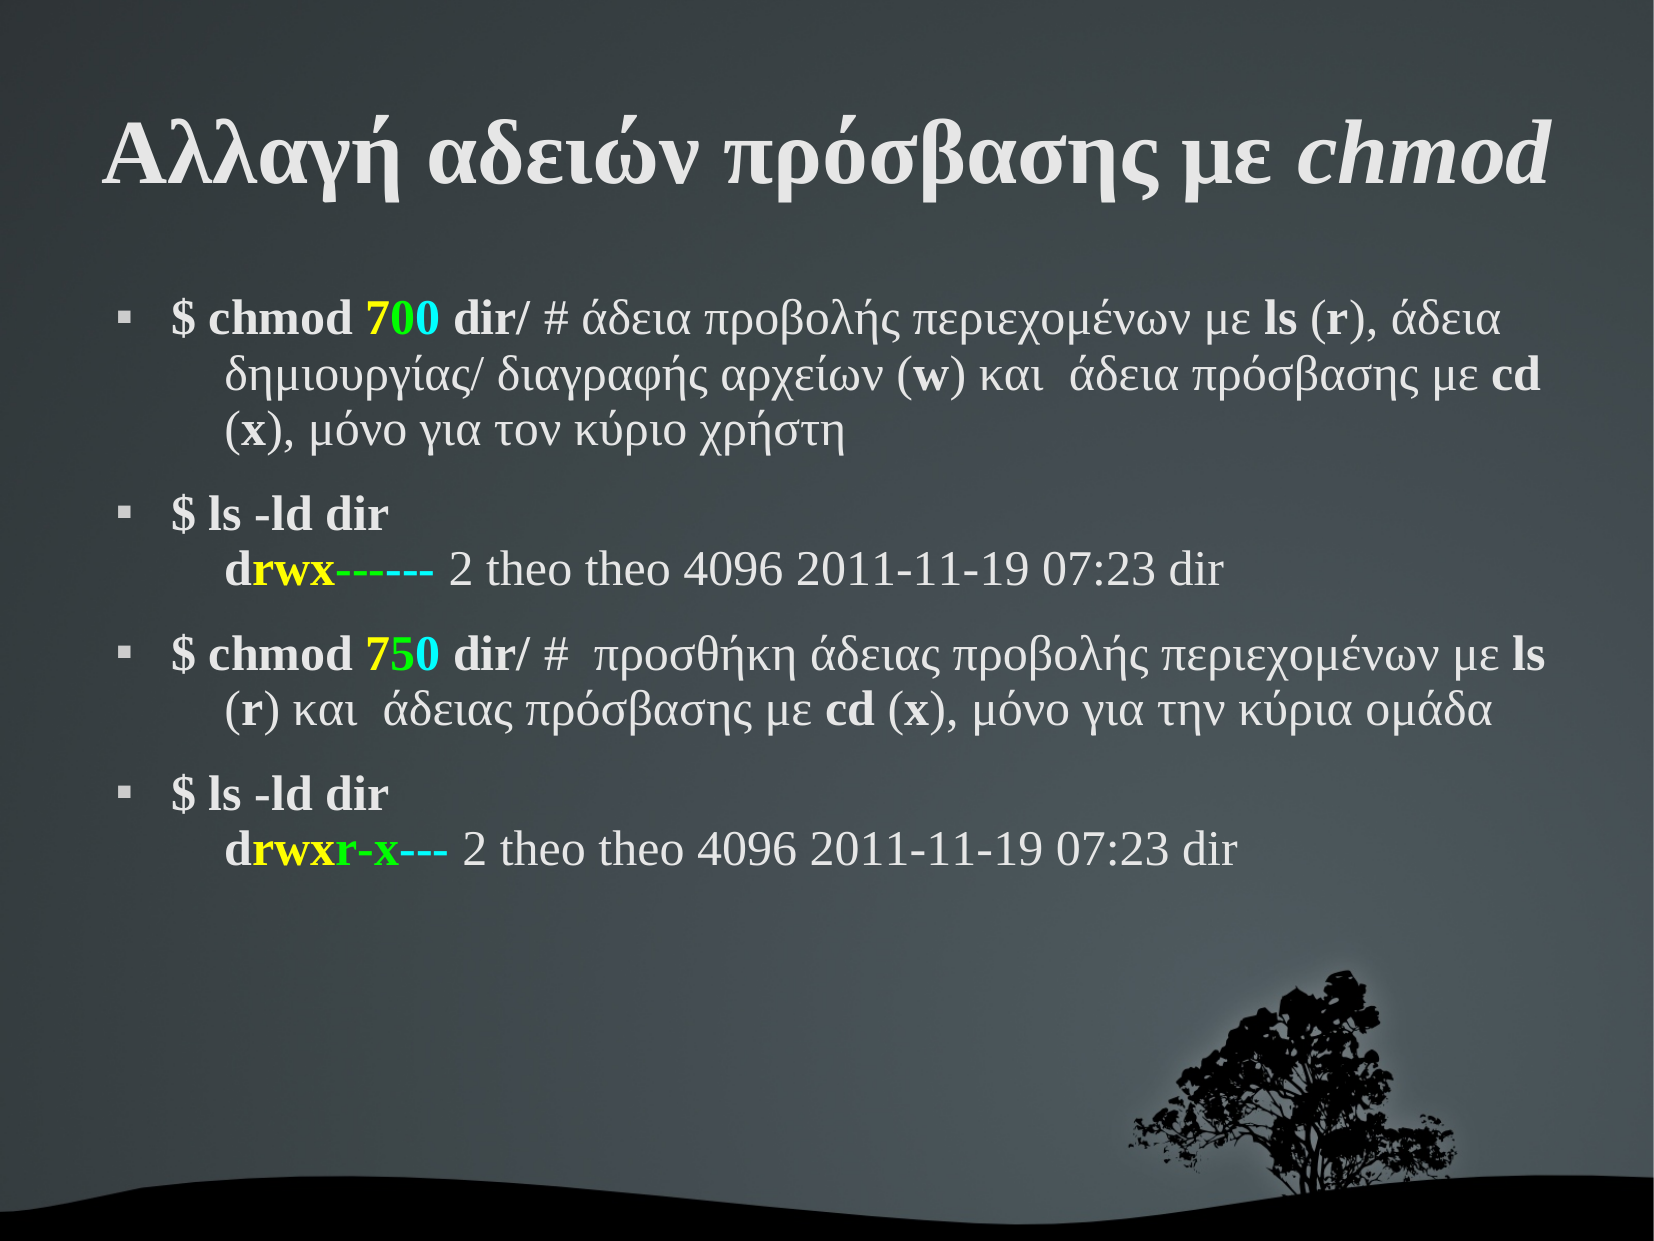

Αλλαγή αδειών πρόσβασης με chmod
# $ chmod 700 dir/ # άδεια προβολής περιεχομένων με ls (r), άδεια δημιουργίας/ διαγραφής αρχείων (w) και άδεια πρόσβασης με cd (x), μόνο για τον κύριο χρήστη
$ ls -ld dir
drwx------ 2 theo theo 4096 2011-11-19 07:23 dir
$ chmod 750 dir/ # προσθήκη άδειας προβολής περιεχομένων με ls (r) και άδειας πρόσβασης με cd (x), μόνο για την κύρια ομάδα
$ ls -ld dir
drwxr-x--- 2 theo theo 4096 2011-11-19 07:23 dir